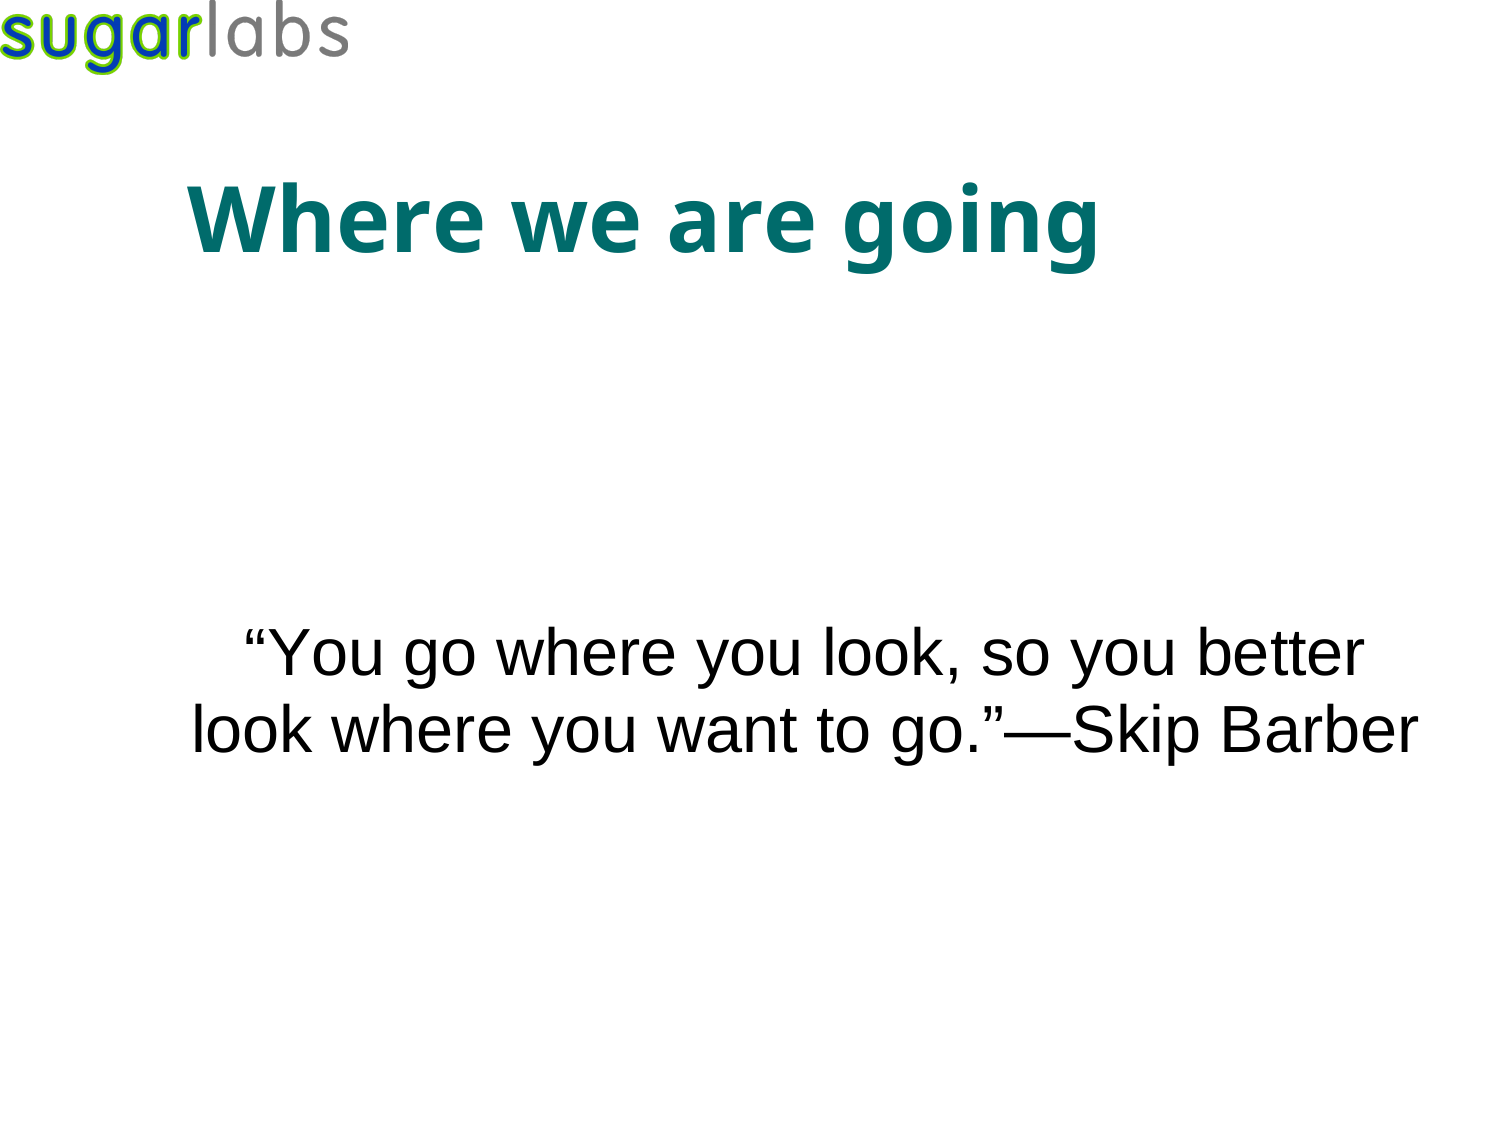

# Where we are going
“You go where you look, so you better look where you want to go.”—Skip Barber